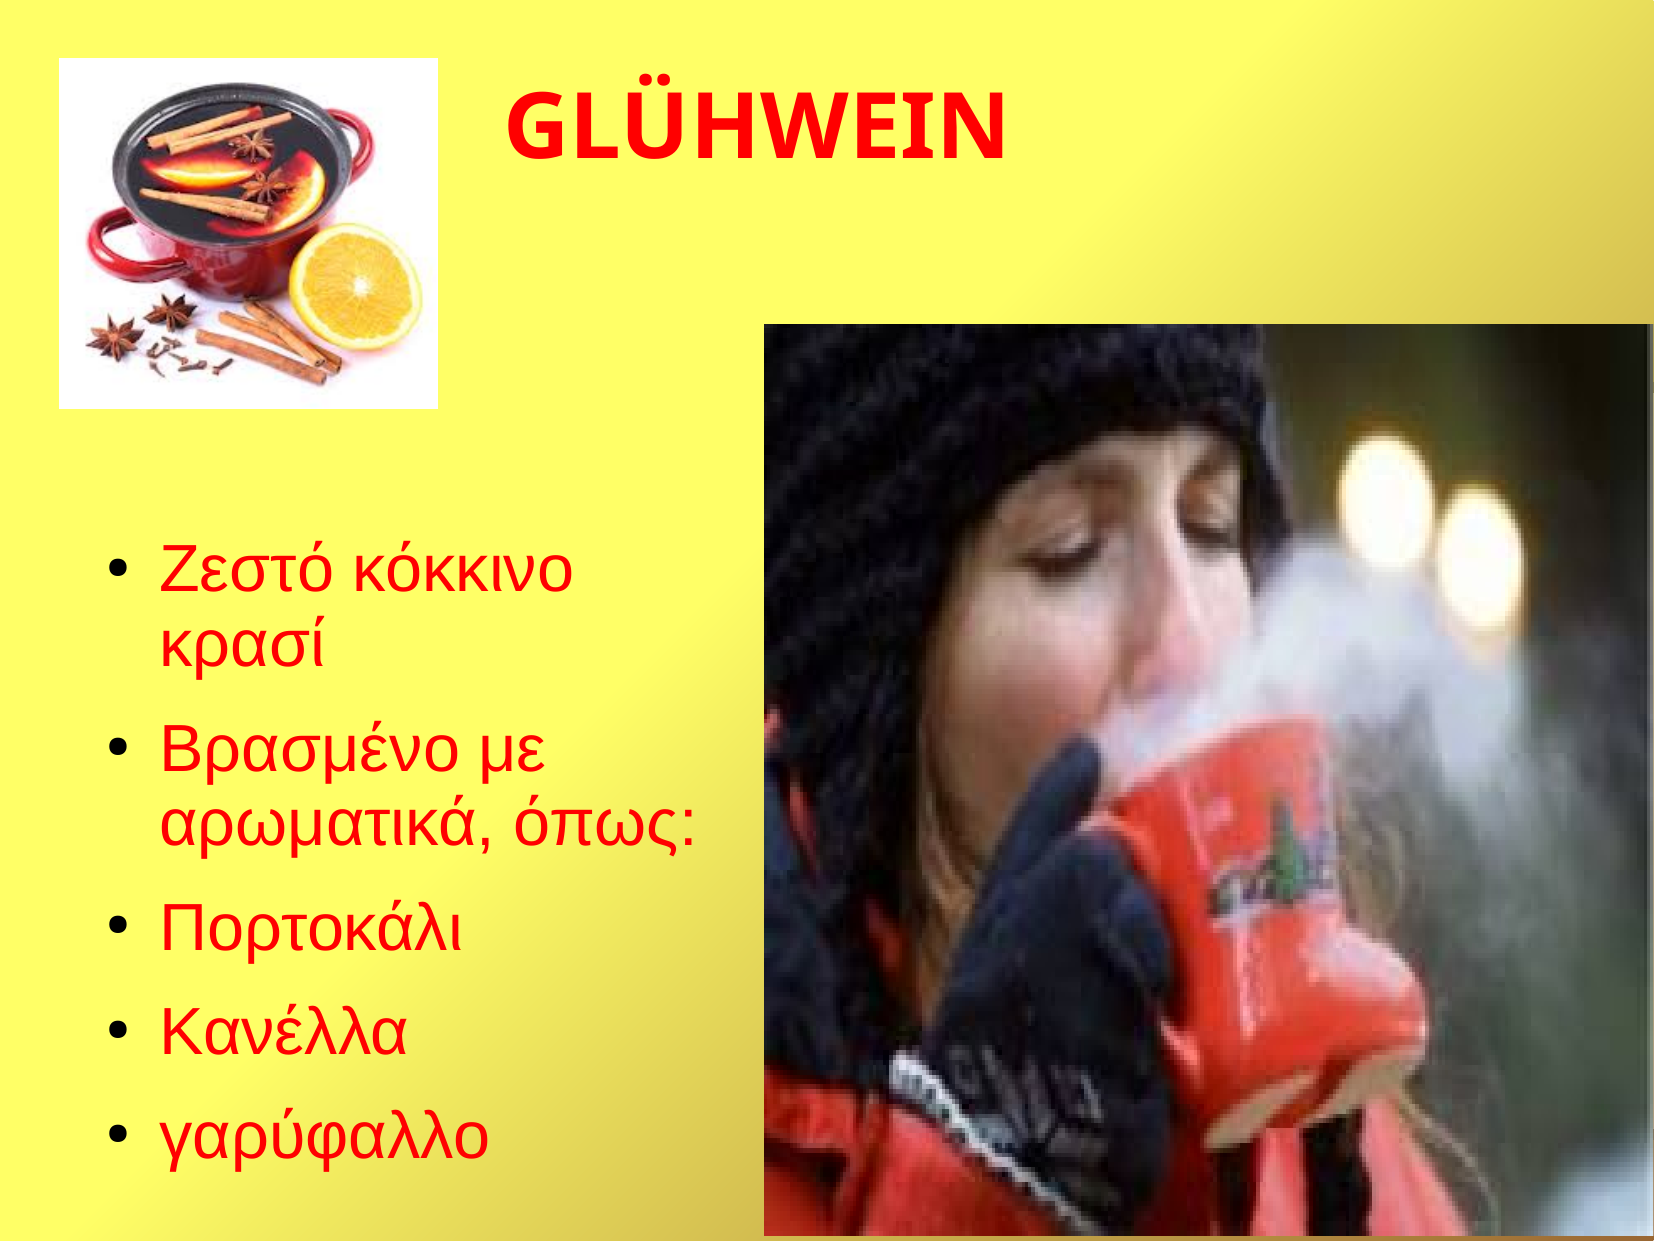

# GLÜHWEIN
Ζεστό κόκκινο κρασί
Βρασμένο με αρωματικά, όπως:
Πορτοκάλι
Κανέλλα
γαρύφαλλο